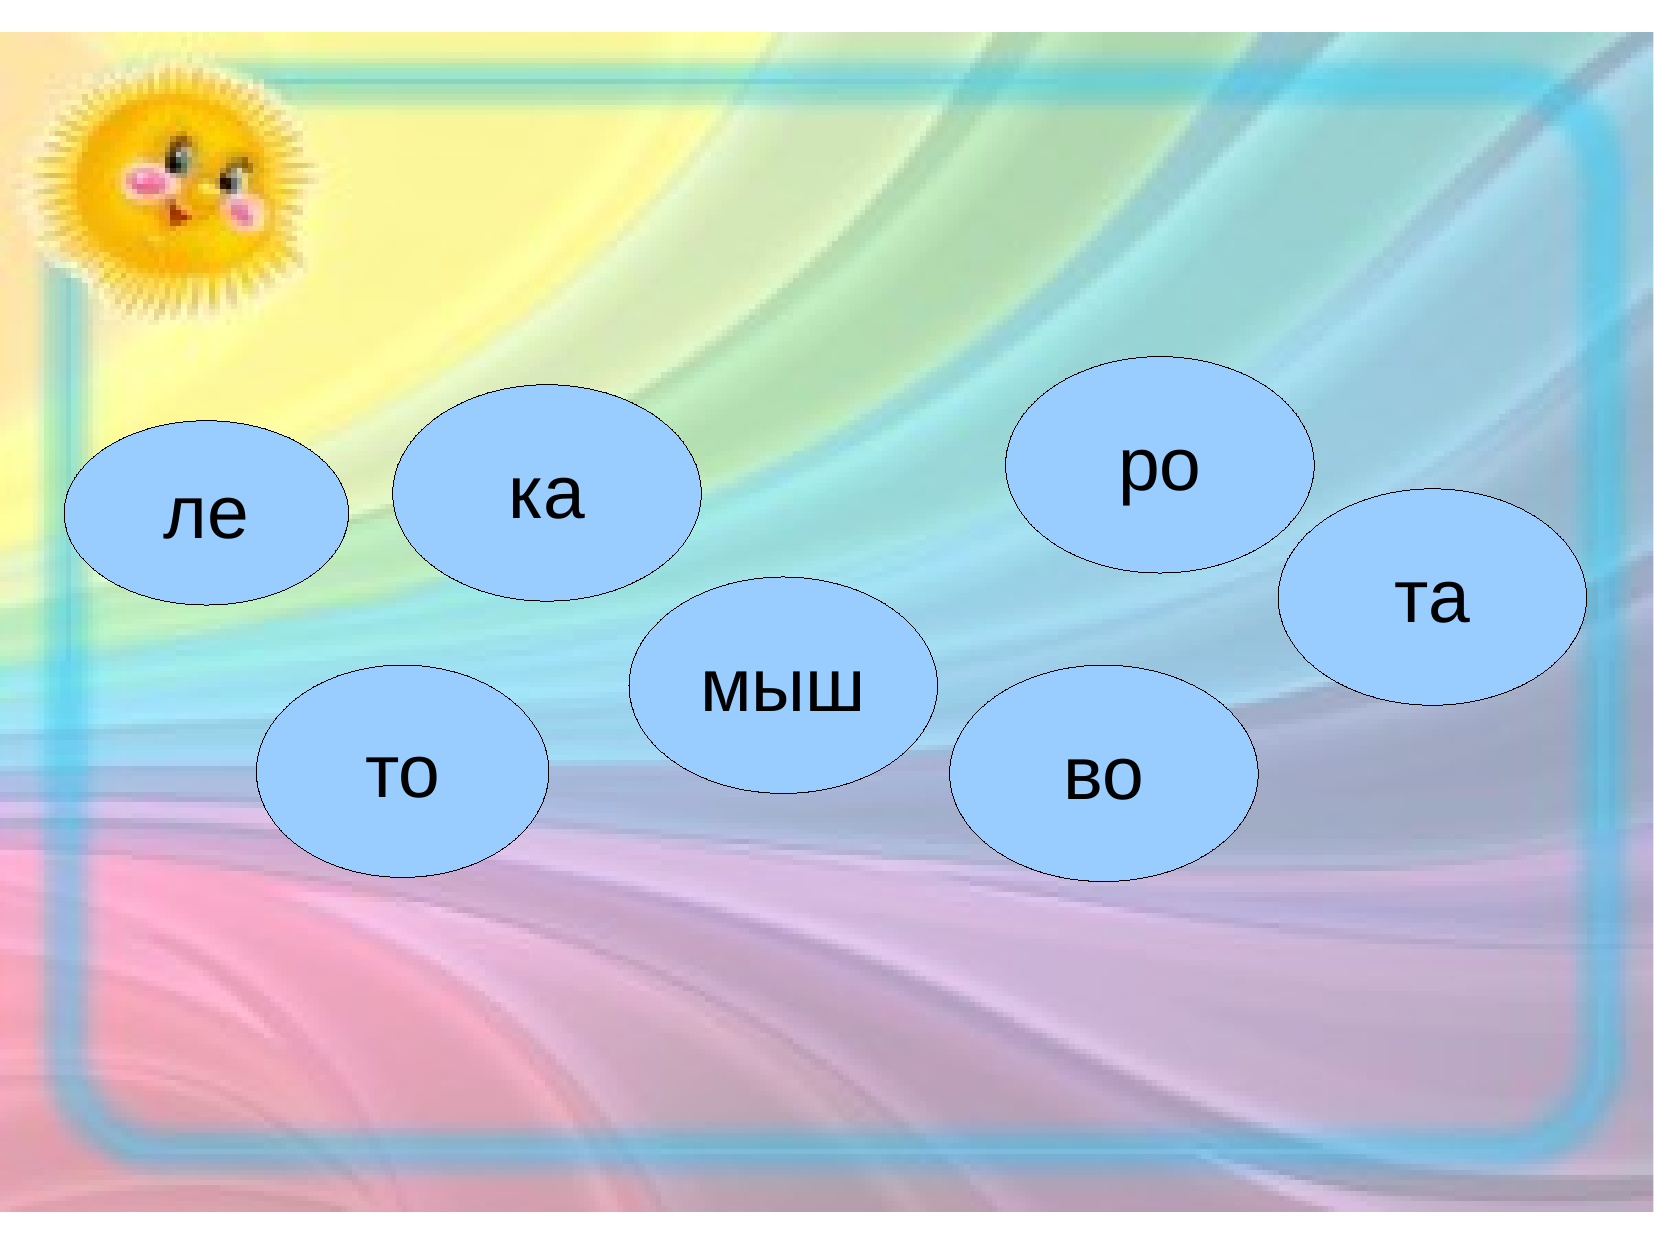

#
ро
ка
ле
та
мыш
то
во